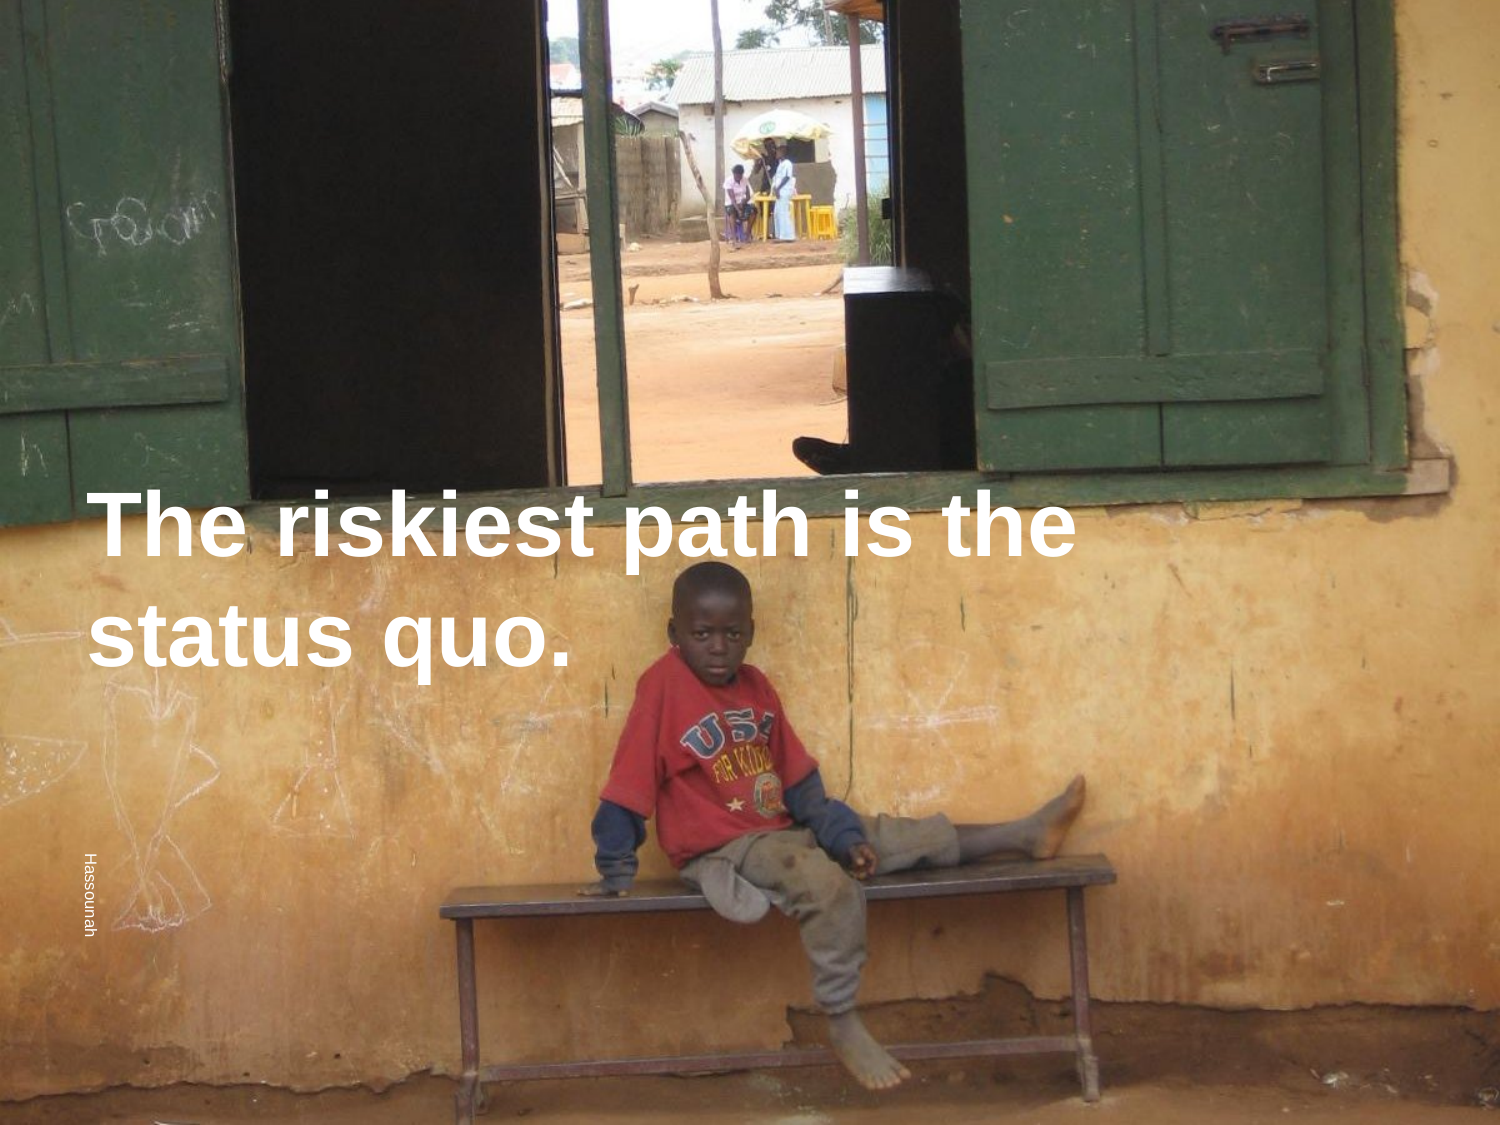

# The riskiest path is the status quo.
Hassounah